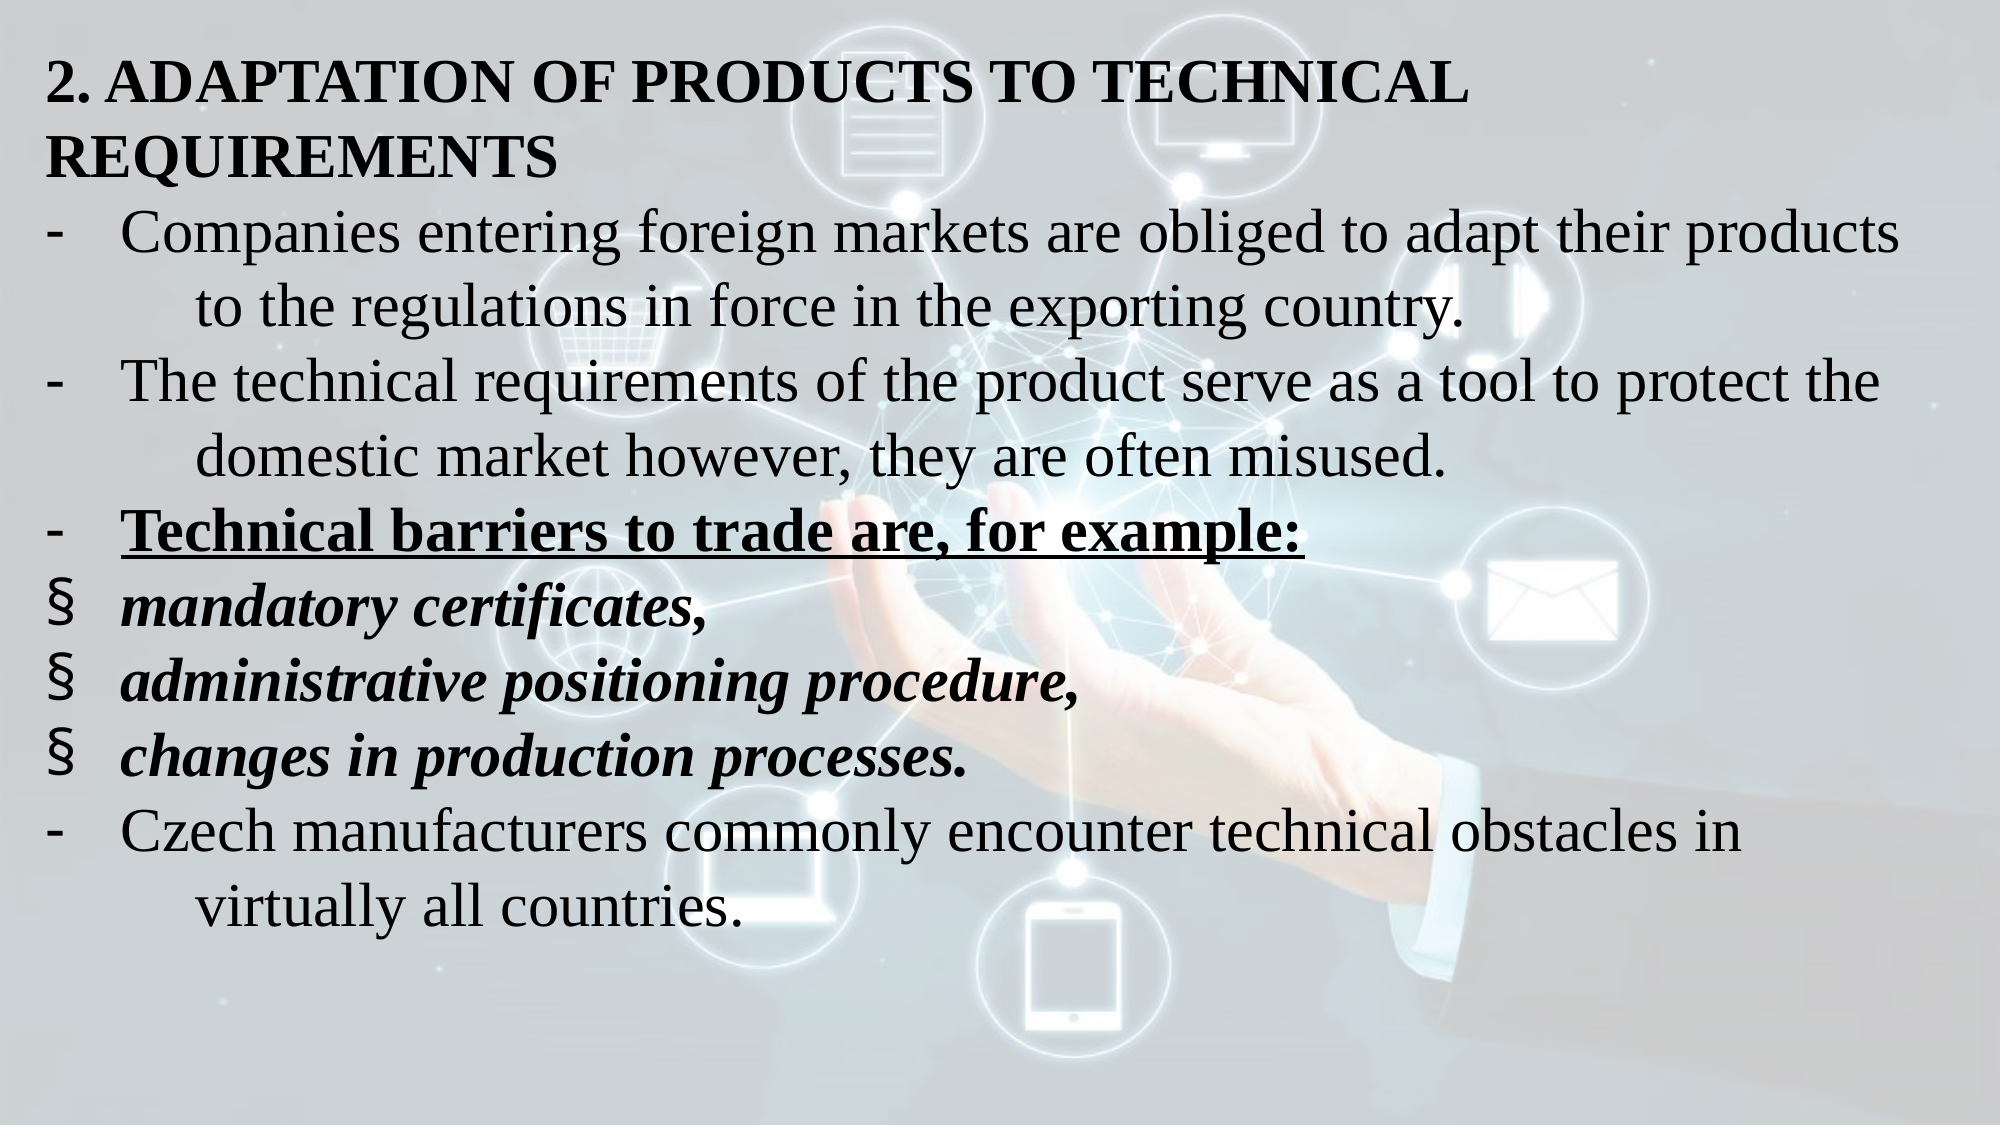

2. ADAPTATION OF PRODUCTS TO TECHNICAL REQUIREMENTS
Companies entering foreign markets are obliged to adapt their products to the regulations in force in the exporting country.
The technical requirements of the product serve as a tool to protect the domestic market however, they are often misused.
Technical barriers to trade are, for example:
mandatory certificates,
administrative positioning procedure,
changes in production processes.
Czech manufacturers commonly encounter technical obstacles in virtually all countries.